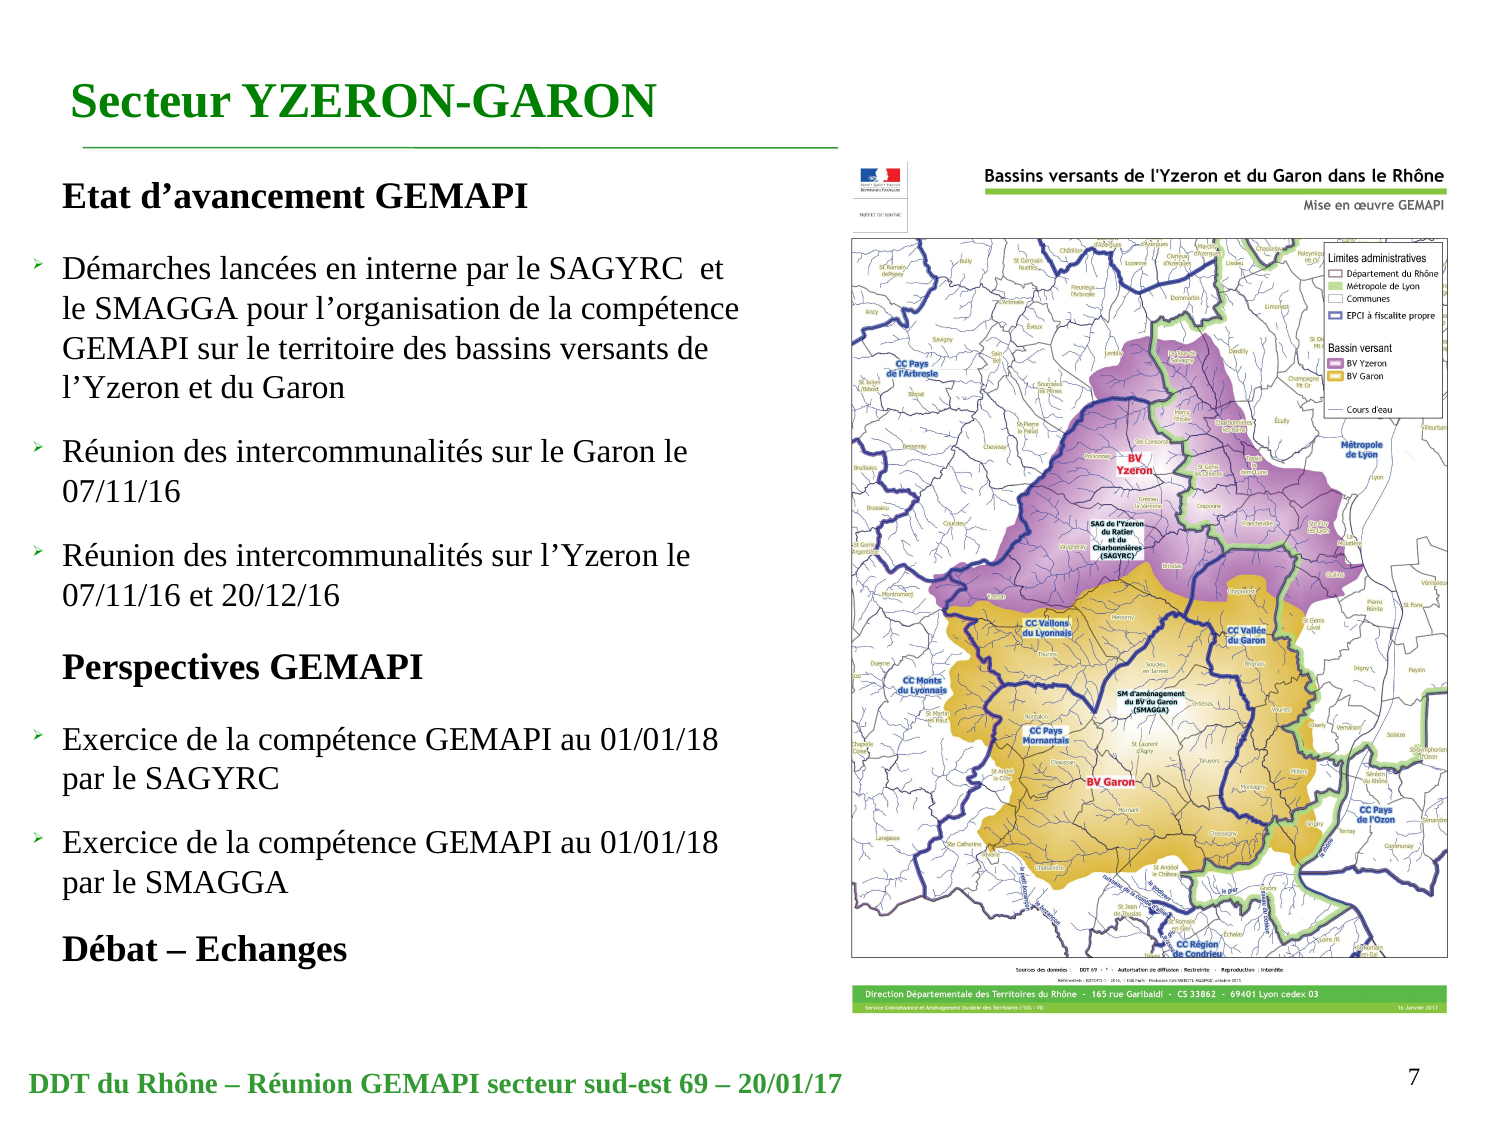

# Secteur YZERON-GARON
Etat d’avancement GEMAPI
Démarches lancées en interne par le SAGYRC et le SMAGGA pour l’organisation de la compétence GEMAPI sur le territoire des bassins versants de l’Yzeron et du Garon
Réunion des intercommunalités sur le Garon le 07/11/16
Réunion des intercommunalités sur l’Yzeron le 07/11/16 et 20/12/16
Perspectives GEMAPI
Exercice de la compétence GEMAPI au 01/01/18 par le SAGYRC
Exercice de la compétence GEMAPI au 01/01/18 par le SMAGGA
Débat – Echanges
7